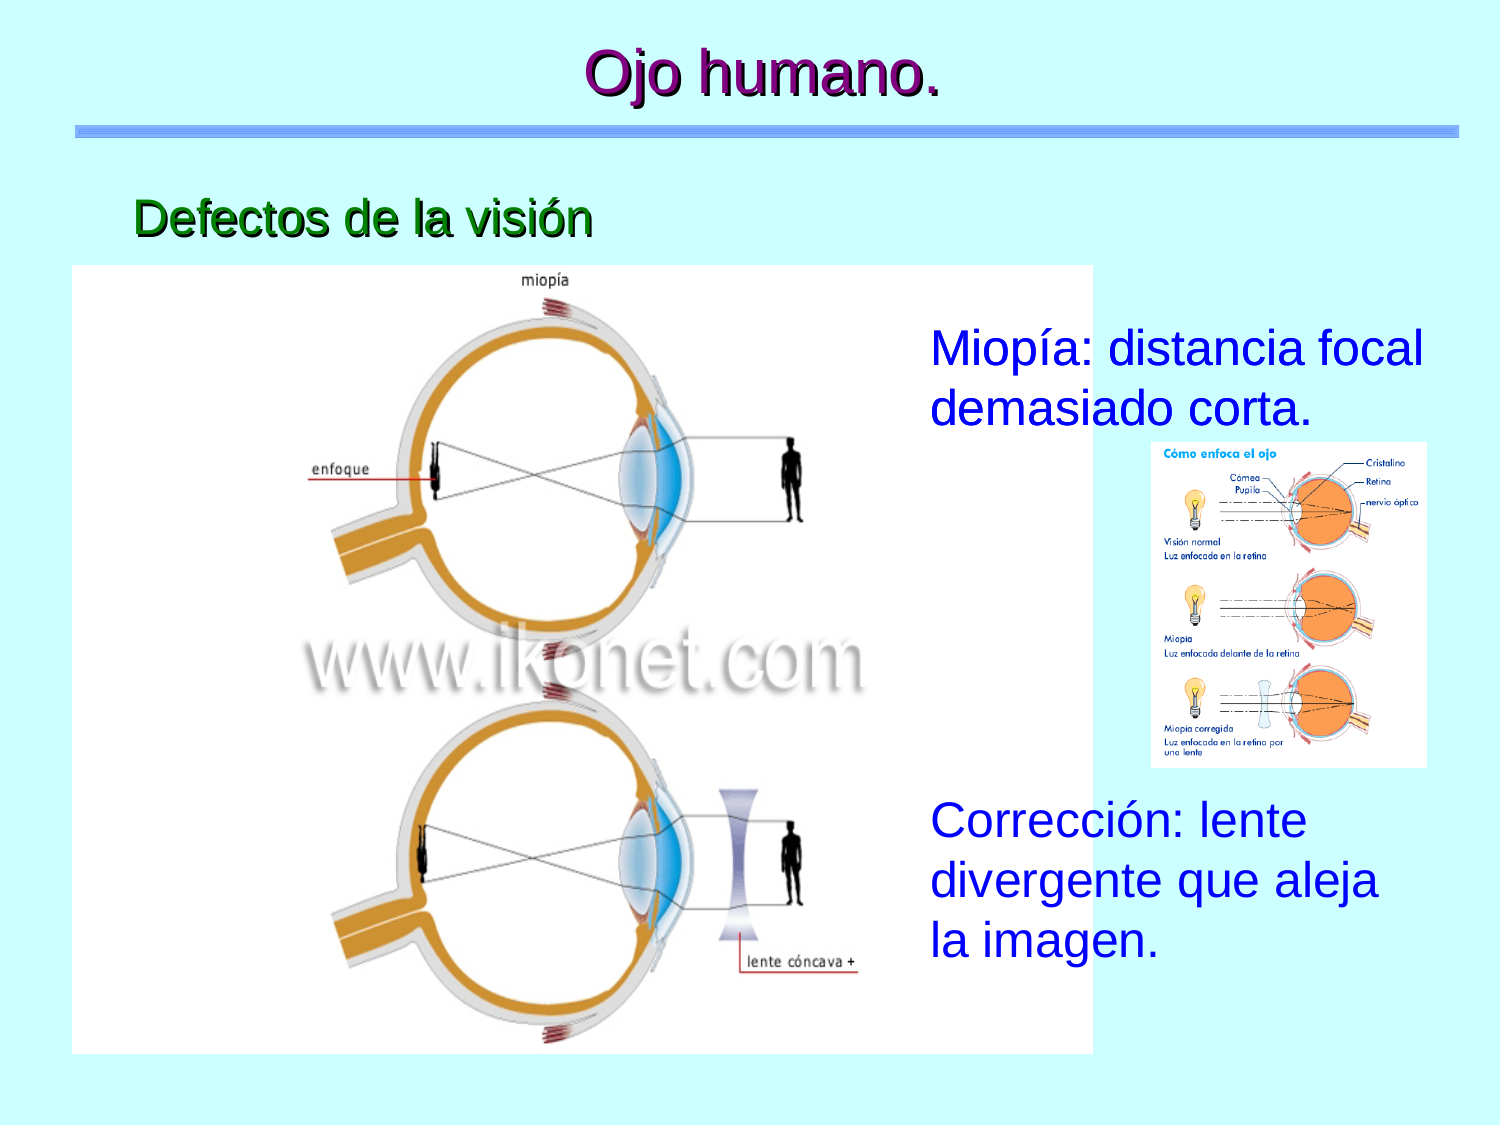

Ojo humano.
Defectos de la visión
Miopía: distancia focal demasiado corta.
Miopía: distancia focal demasiado corta.
Corrección: lente divergente que aleja la imagen.